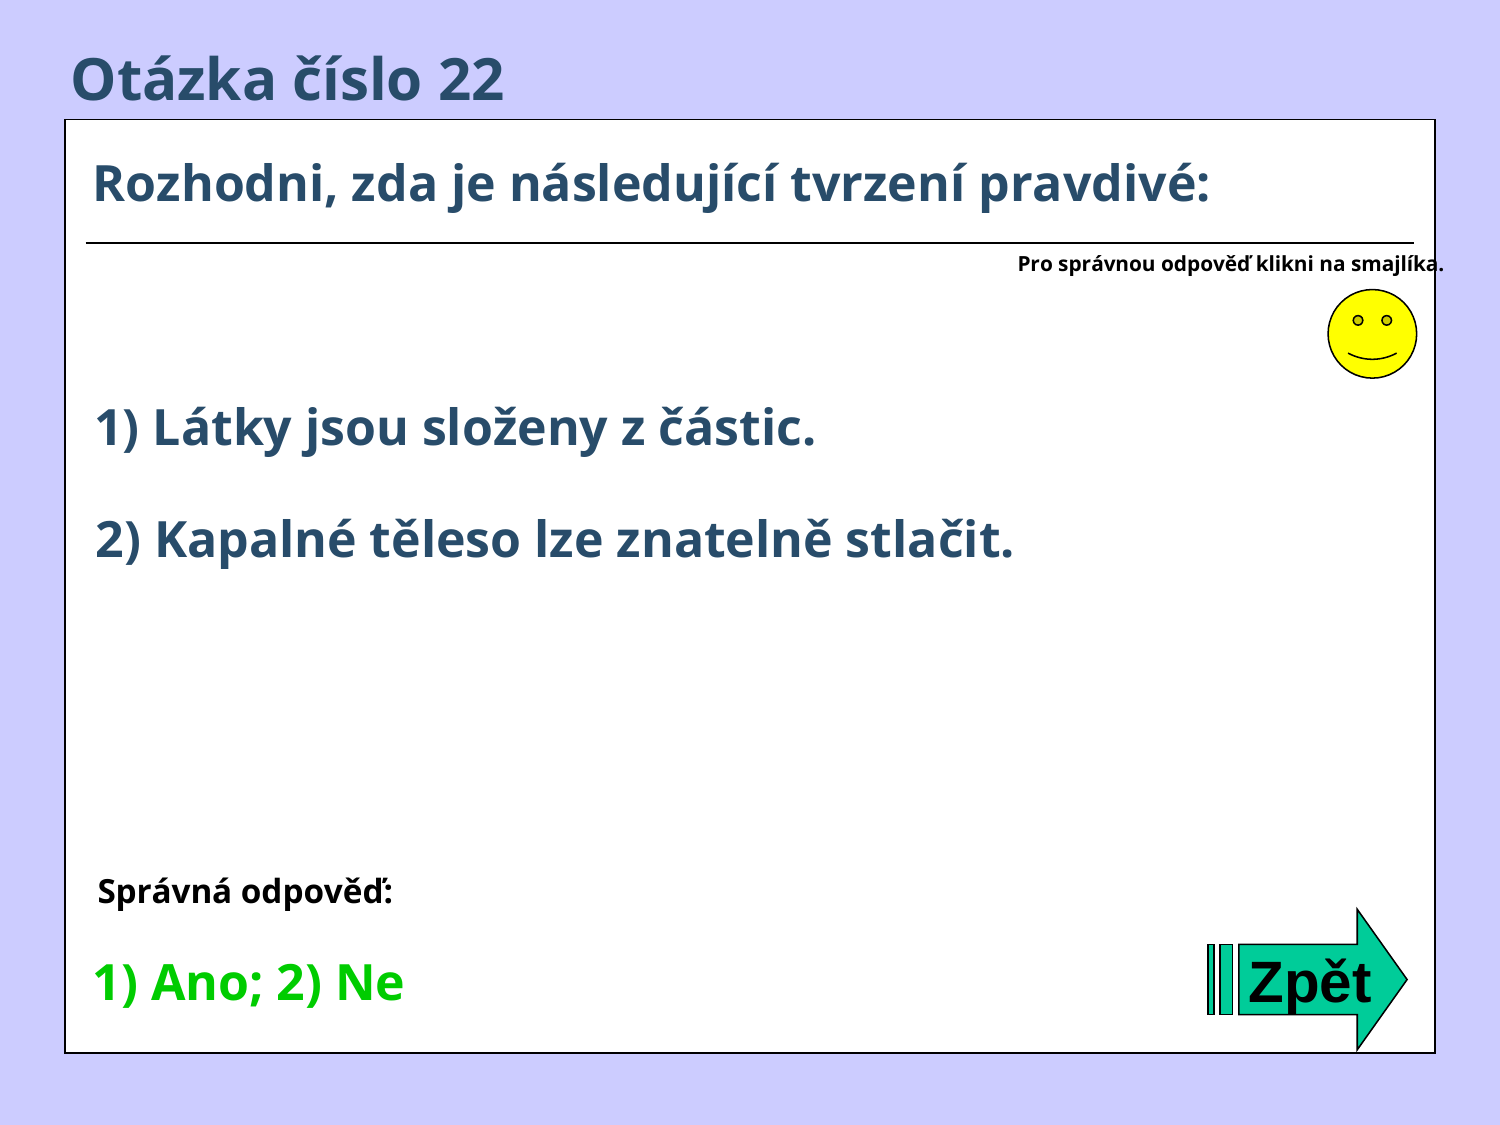

Otázka číslo 22
Rozhodni, zda je následující tvrzení pravdivé:
Pro správnou odpověď klikni na smajlíka.
1) Látky jsou složeny z částic.
2) Kapalné těleso lze znatelně stlačit.
Správná odpověď:
Zpět
1) Ano; 2) Ne